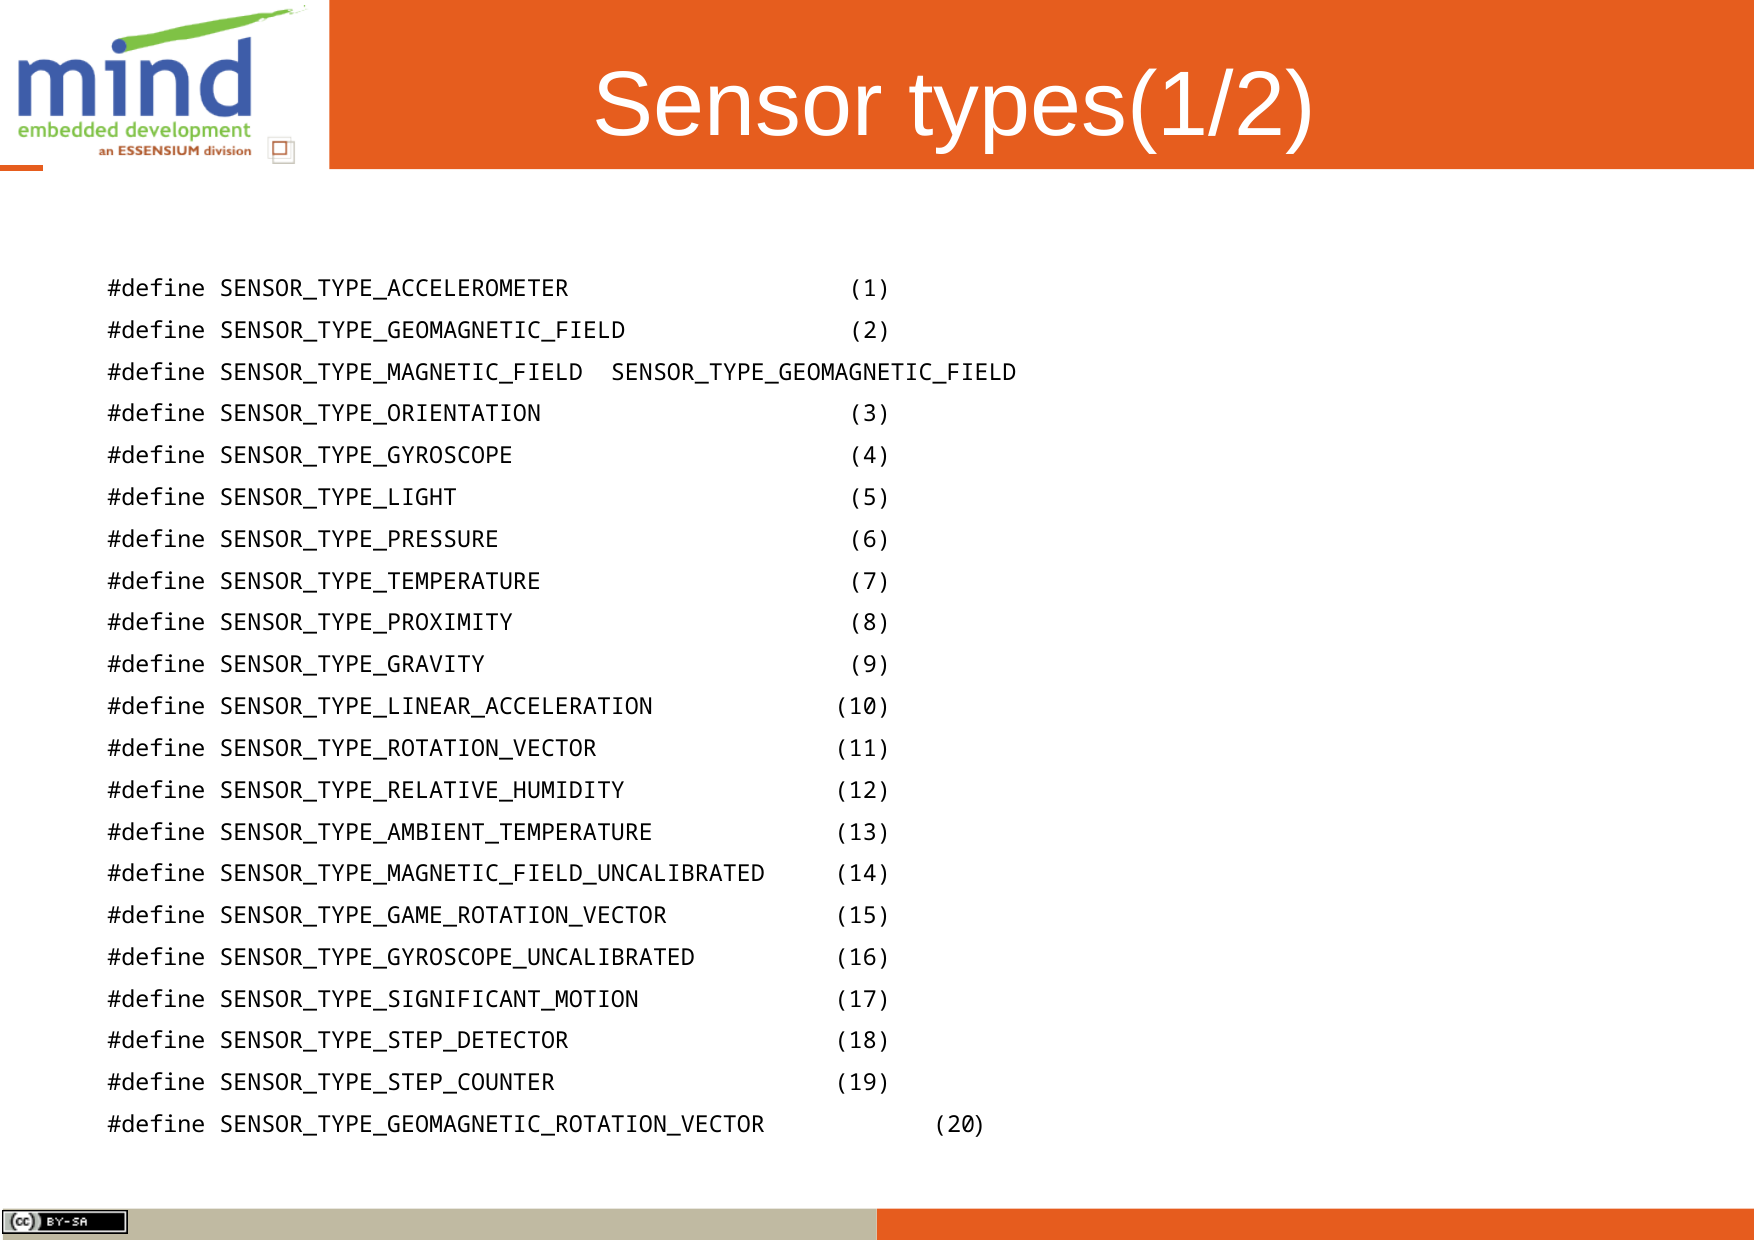

# Sensor types(1/2)
#define SENSOR_TYPE_ACCELEROMETER (1)
#define SENSOR_TYPE_GEOMAGNETIC_FIELD (2)
#define SENSOR_TYPE_MAGNETIC_FIELD SENSOR_TYPE_GEOMAGNETIC_FIELD
#define SENSOR_TYPE_ORIENTATION (3)
#define SENSOR_TYPE_GYROSCOPE (4)
#define SENSOR_TYPE_LIGHT (5)
#define SENSOR_TYPE_PRESSURE (6)
#define SENSOR_TYPE_TEMPERATURE (7)
#define SENSOR_TYPE_PROXIMITY (8)
#define SENSOR_TYPE_GRAVITY (9)
#define SENSOR_TYPE_LINEAR_ACCELERATION (10)
#define SENSOR_TYPE_ROTATION_VECTOR (11)
#define SENSOR_TYPE_RELATIVE_HUMIDITY (12)
#define SENSOR_TYPE_AMBIENT_TEMPERATURE (13)
#define SENSOR_TYPE_MAGNETIC_FIELD_UNCALIBRATED (14)
#define SENSOR_TYPE_GAME_ROTATION_VECTOR (15)
#define SENSOR_TYPE_GYROSCOPE_UNCALIBRATED (16)
#define SENSOR_TYPE_SIGNIFICANT_MOTION (17)
#define SENSOR_TYPE_STEP_DETECTOR (18)
#define SENSOR_TYPE_STEP_COUNTER (19)
#define SENSOR_TYPE_GEOMAGNETIC_ROTATION_VECTOR (20)